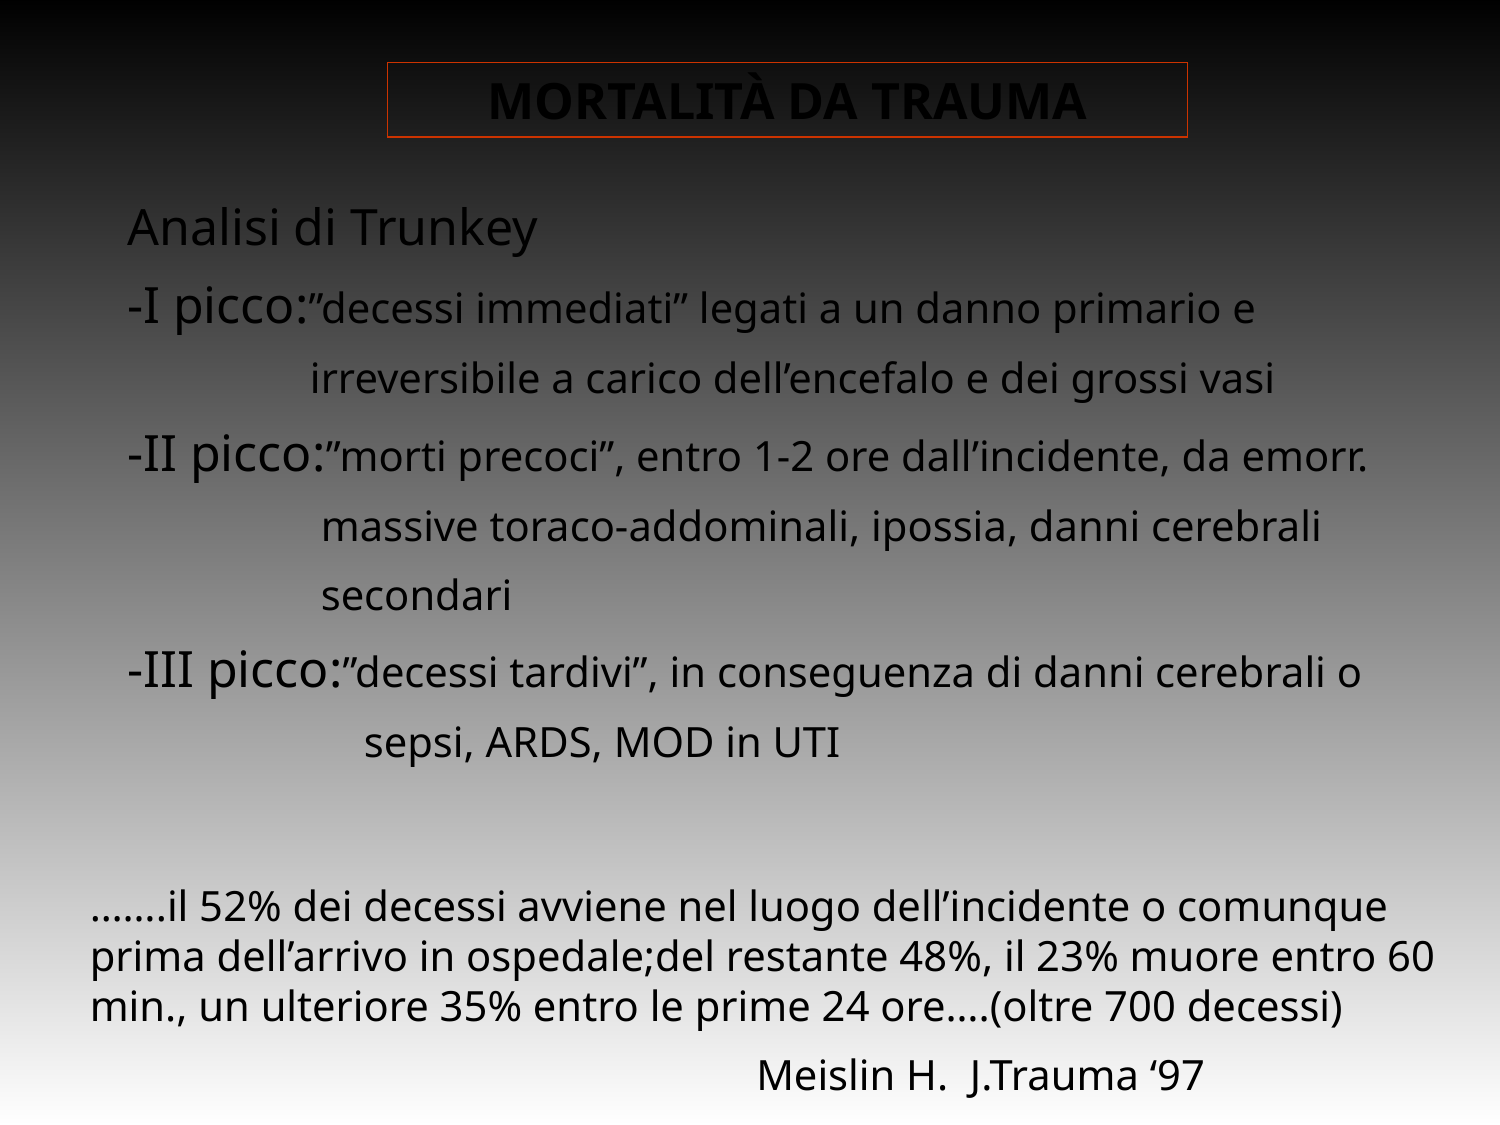

MORTALITÀ DA TRAUMA
Analisi di Trunkey
-I picco:”decessi immediati” legati a un danno primario e
 irreversibile a carico dell’encefalo e dei grossi vasi
-II picco:”morti precoci”, entro 1-2 ore dall’incidente, da emorr.
 massive toraco-addominali, ipossia, danni cerebrali
 secondari
-III picco:”decessi tardivi”, in conseguenza di danni cerebrali o
 sepsi, ARDS, MOD in UTI
…….il 52% dei decessi avviene nel luogo dell’incidente o comunque prima dell’arrivo in ospedale;del restante 48%, il 23% muore entro 60 min., un ulteriore 35% entro le prime 24 ore….(oltre 700 decessi)
 Meislin H. J.Trauma ‘97